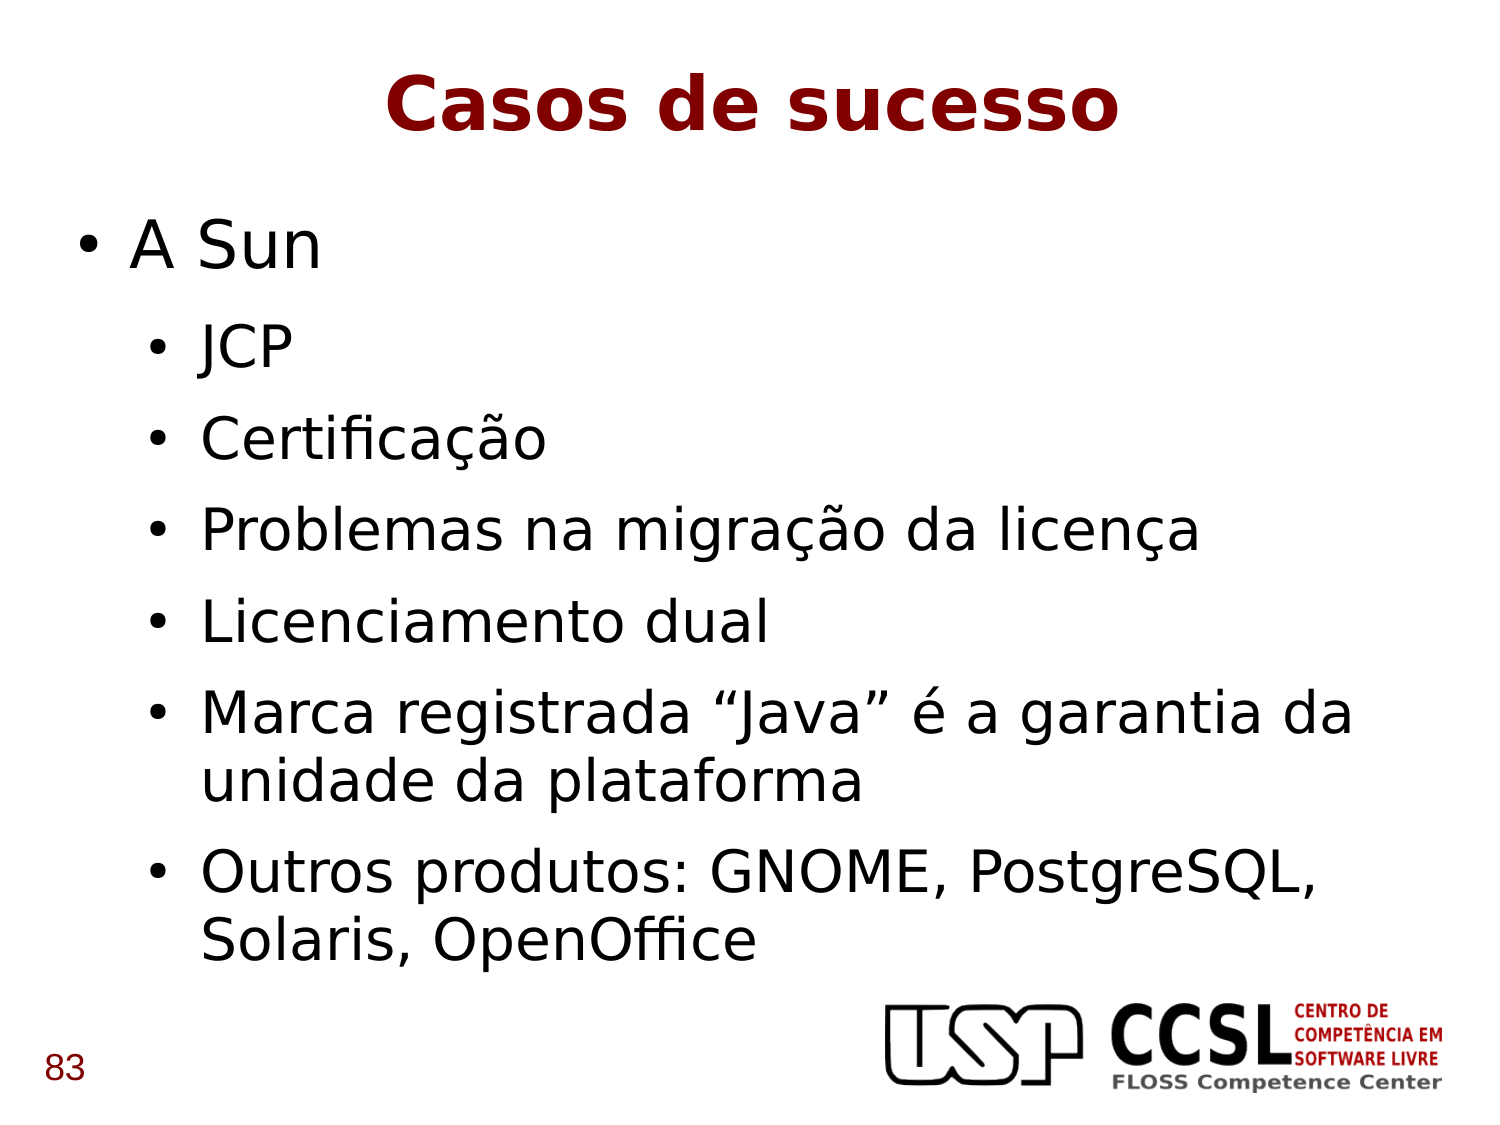

# Casos de sucesso
A Sun
JCP
Certificação
Problemas na migração da licença
Licenciamento dual
Marca registrada “Java” é a garantia da unidade da plataforma
Outros produtos: GNOME, PostgreSQL, Solaris, OpenOffice